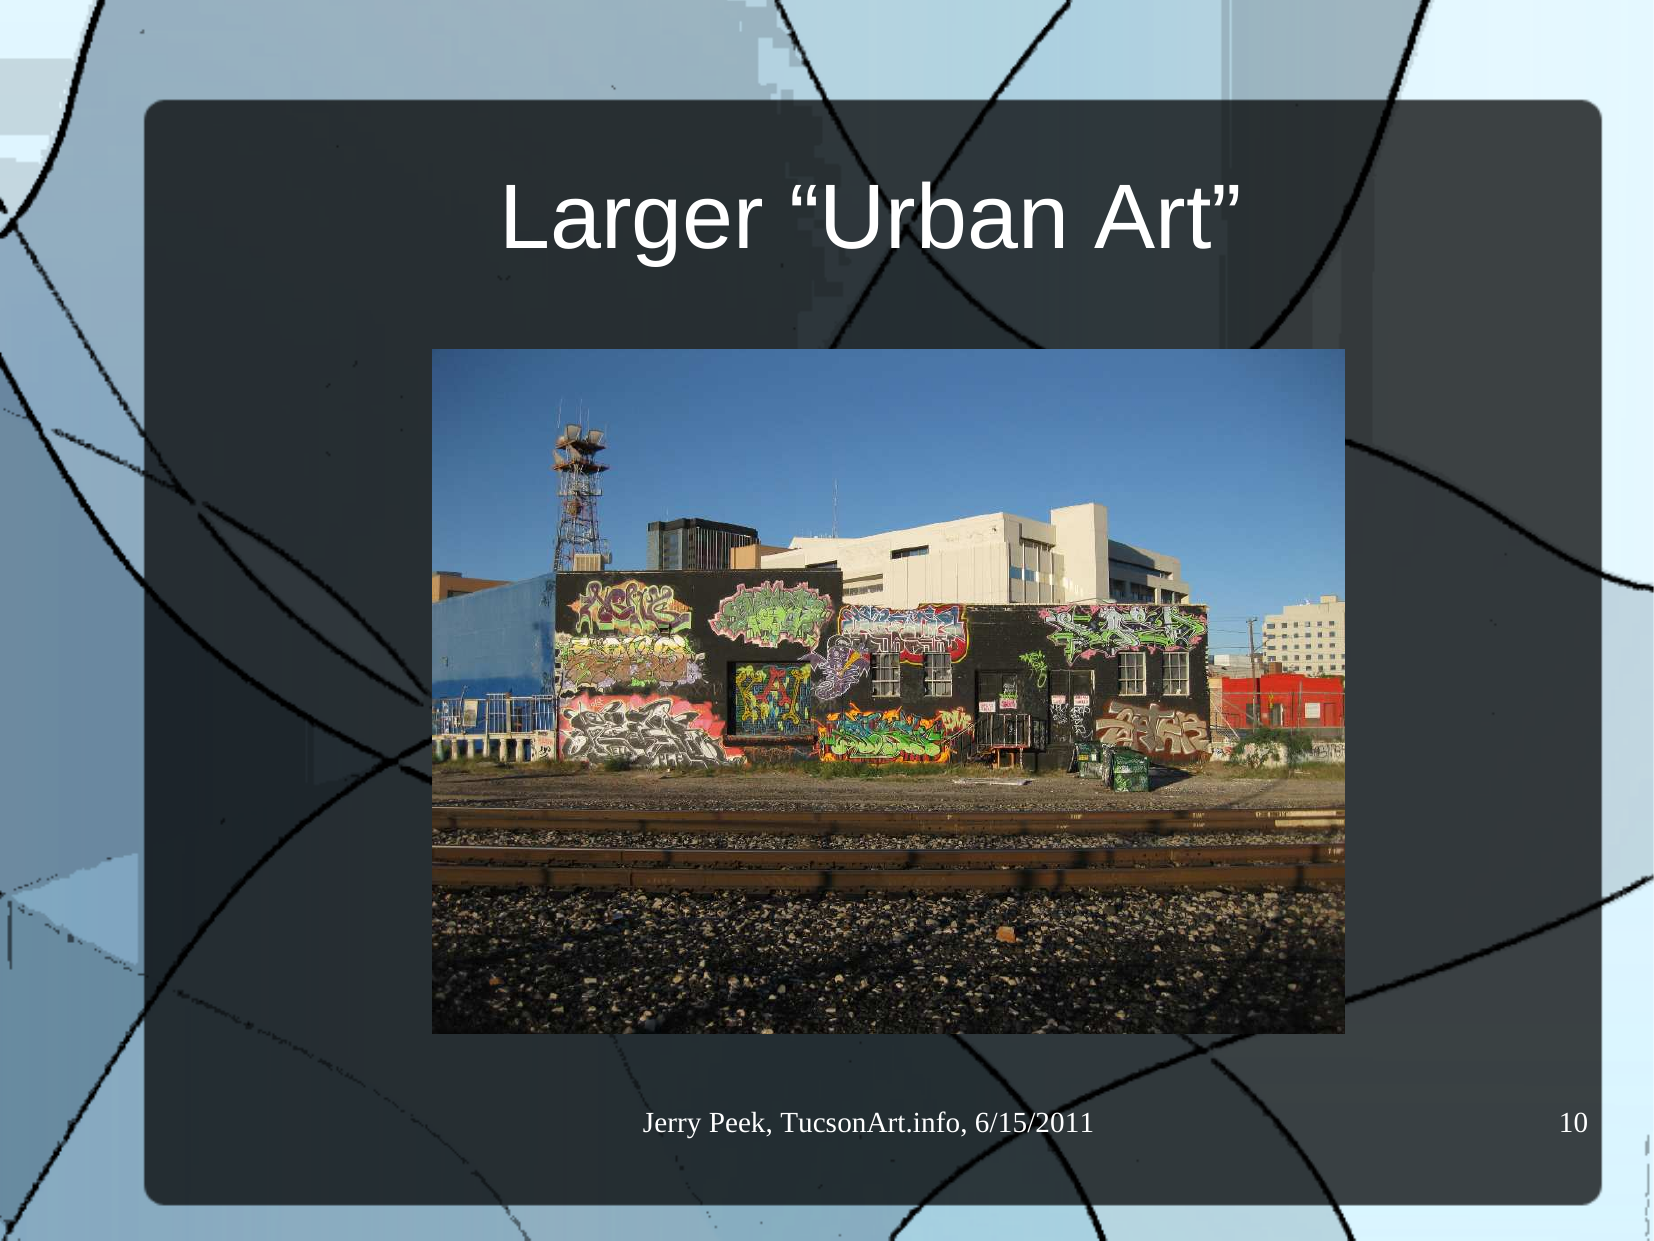

# Larger “Urban Art”
Jerry Peek, TucsonArt.info, 6/15/2011
10